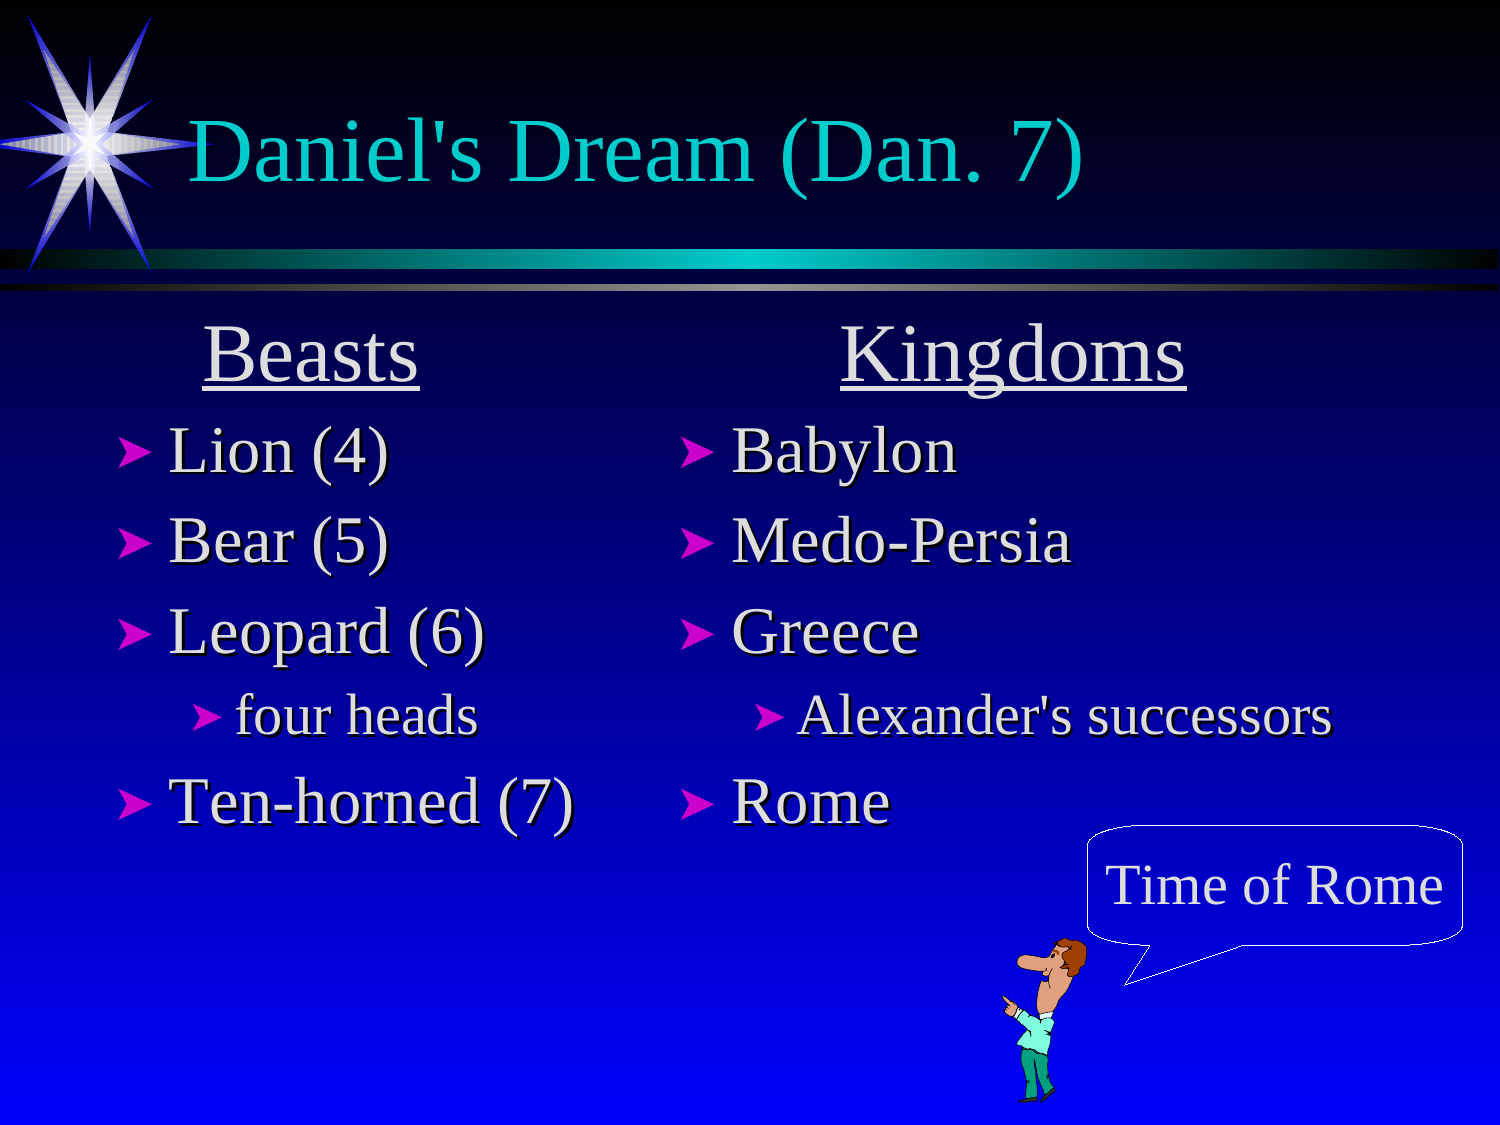

# Daniel's Dream (Dan. 7)
Beasts
Kingdoms
Lion (4)
Bear (5)
Leopard (6)
four heads
Ten-horned (7)
Babylon
Medo-Persia
Greece
Alexander's successors
Rome
Time of Rome